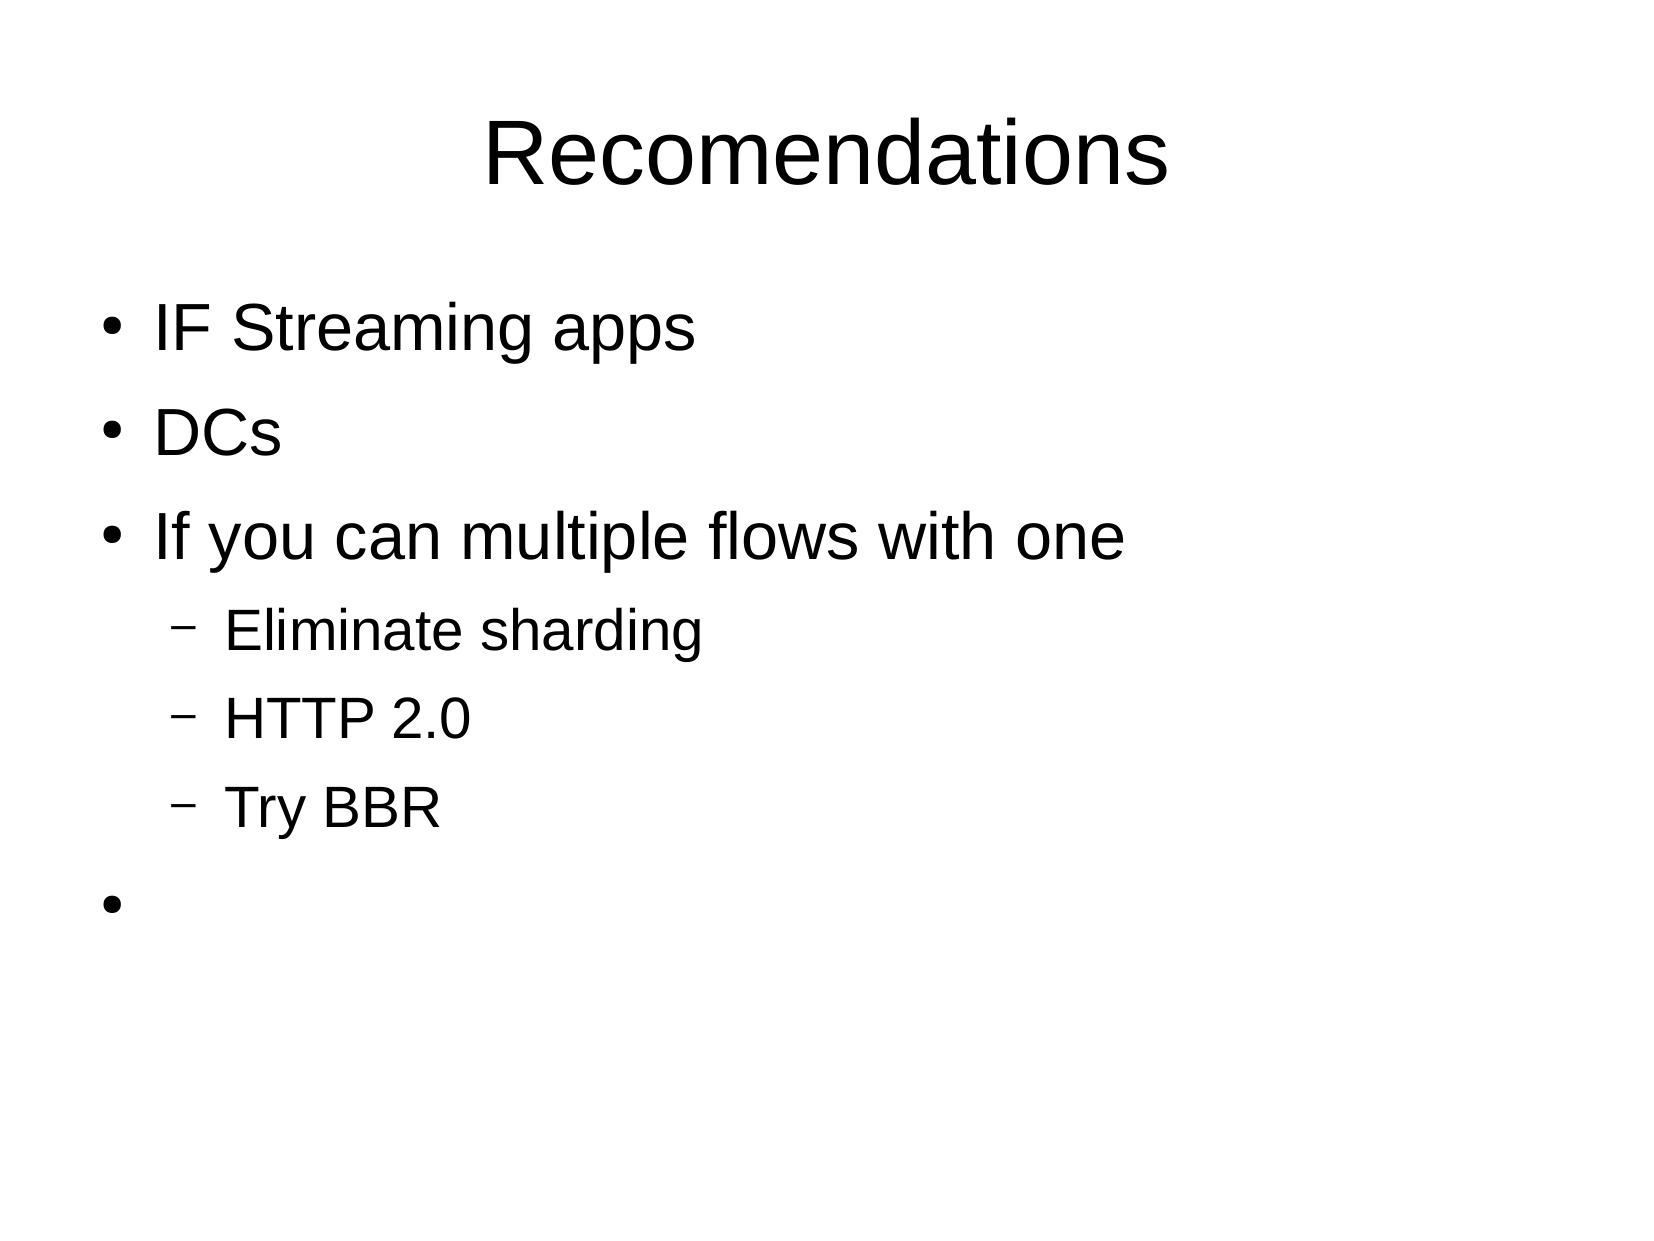

# Recomendations
IF Streaming apps
DCs
If you can multiple flows with one
Eliminate sharding
HTTP 2.0
Try BBR